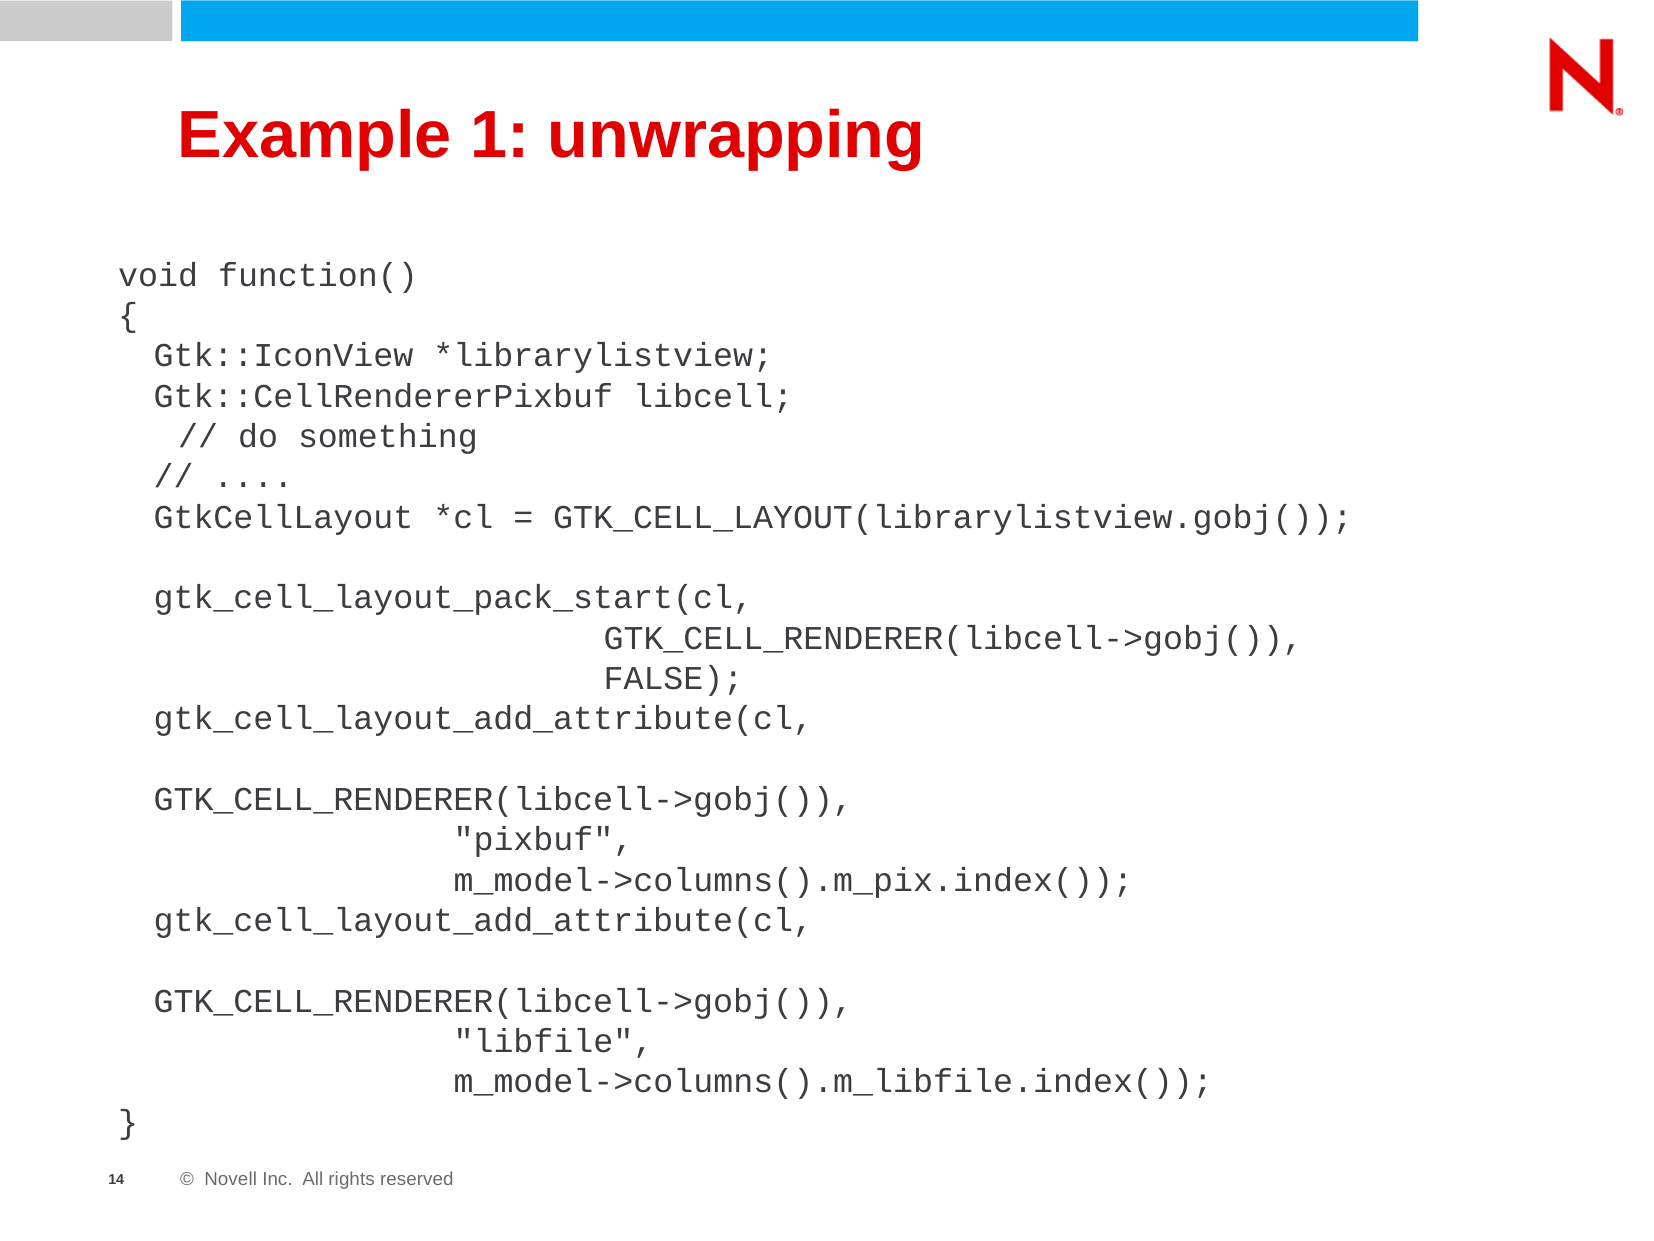

# Example 1: unwrapping
void function()
{
	Gtk::IconView *librarylistview;
	Gtk::CellRendererPixbuf libcell;
 // do something
	// ....
	GtkCellLayout *cl = GTK_CELL_LAYOUT(librarylistview.gobj());
	gtk_cell_layout_pack_start(cl,
				GTK_CELL_RENDERER(libcell->gobj()),
				FALSE);
	gtk_cell_layout_add_attribute(cl,
								GTK_CELL_RENDERER(libcell->gobj()),
			"pixbuf",
			m_model->columns().m_pix.index());
	gtk_cell_layout_add_attribute(cl,
								GTK_CELL_RENDERER(libcell->gobj()),
			"libfile",
			m_model->columns().m_libfile.index());
}